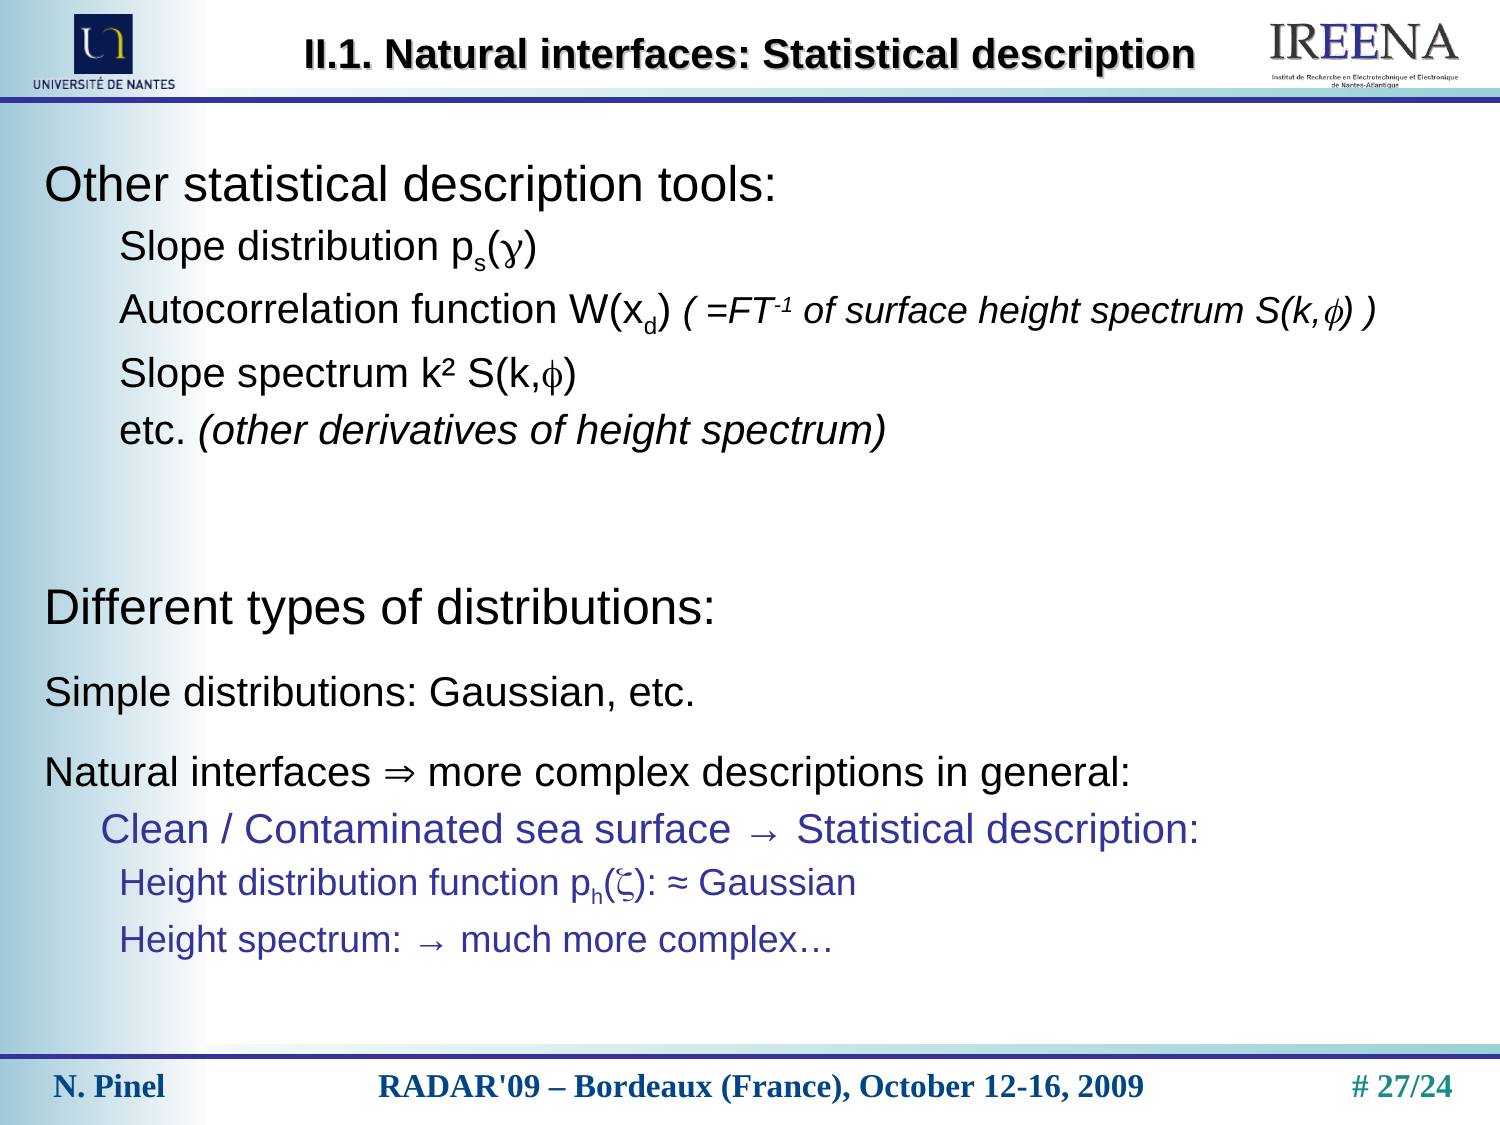

II.1. Natural interfaces: Statistical description
# Other statistical description tools:
Slope distribution ps()
Autocorrelation function W(xd) ( =FT-1 of surface height spectrum S(k,) )
Slope spectrum k² S(k,)
etc. (other derivatives of height spectrum)
Different types of distributions:
Simple distributions: Gaussian, etc.
Natural interfaces  more complex descriptions in general:
	Clean / Contaminated sea surface → Statistical description:
Height distribution function ph(): ≈ Gaussian
Height spectrum: → much more complex…